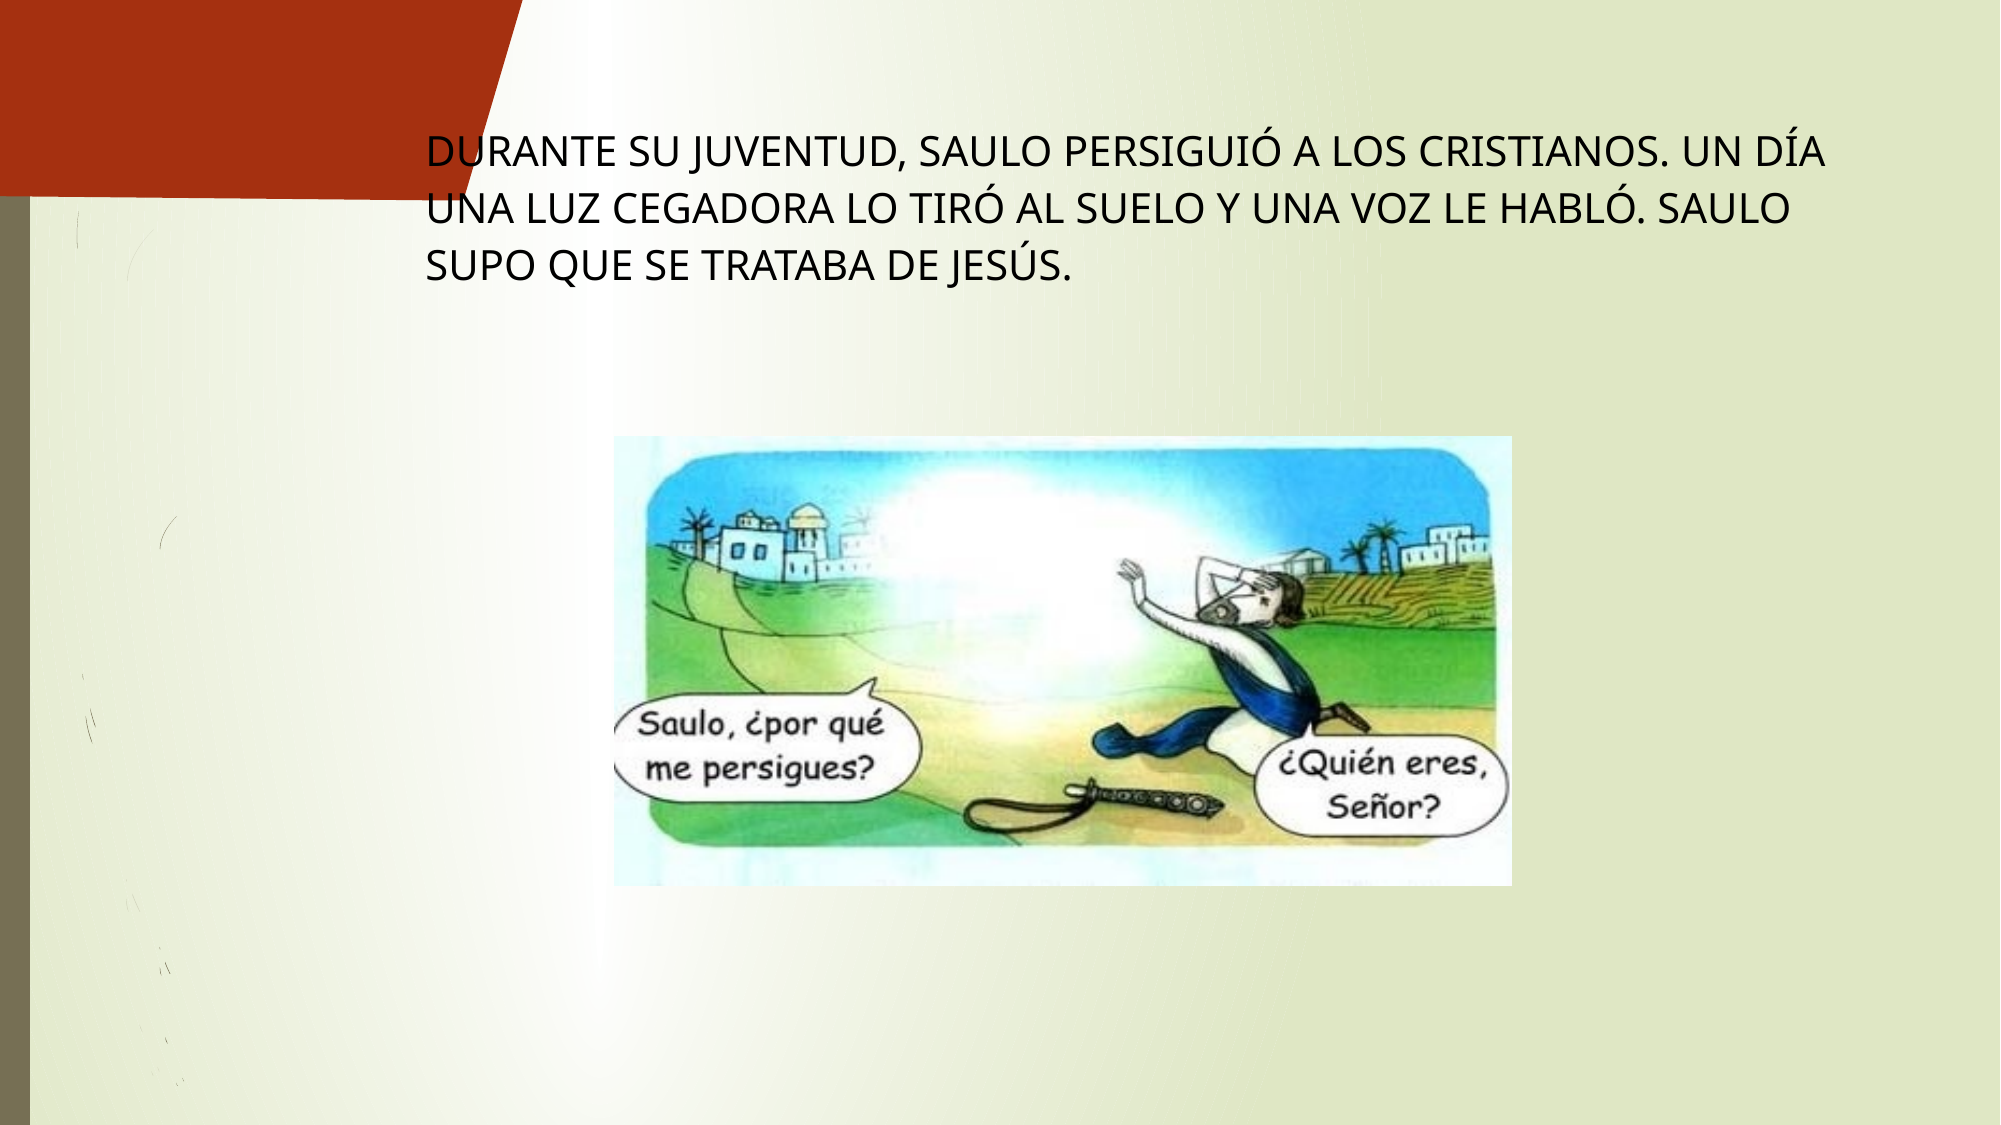

# DURANTE SU JUVENTUD, SAULO PERSIGUIÓ A LOS CRISTIANOS. UN DÍA UNA LUZ CEGADORA LO TIRÓ AL SUELO Y UNA VOZ LE HABLÓ. SAULO SUPO QUE SE TRATABA DE JESÚS.